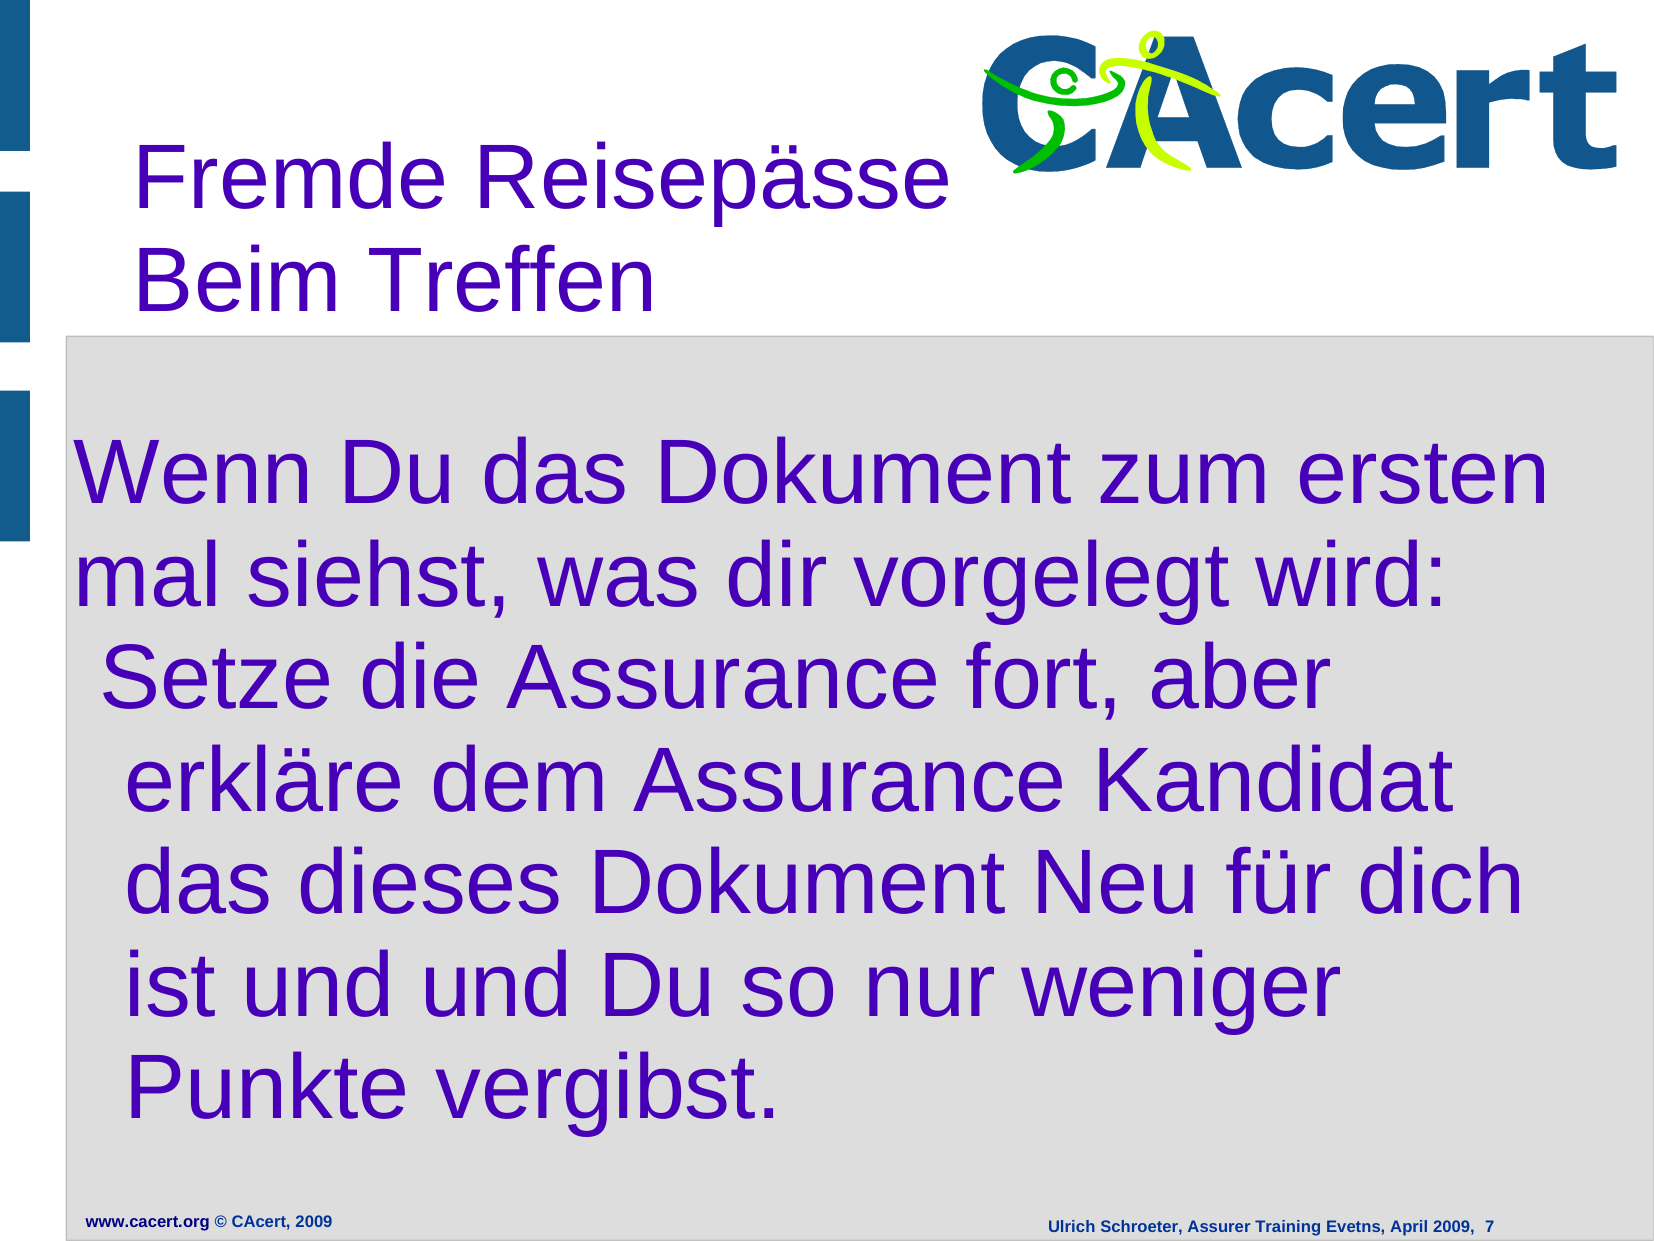

Fremde Reisepässe
Beim Treffen
Wenn Du das Dokument zum ersten
mal siehst, was dir vorgelegt wird:
 Setze die Assurance fort, aber
 erkläre dem Assurance Kandidat
 das dieses Dokument Neu für dich
 ist und und Du so nur weniger
 Punkte vergibst.